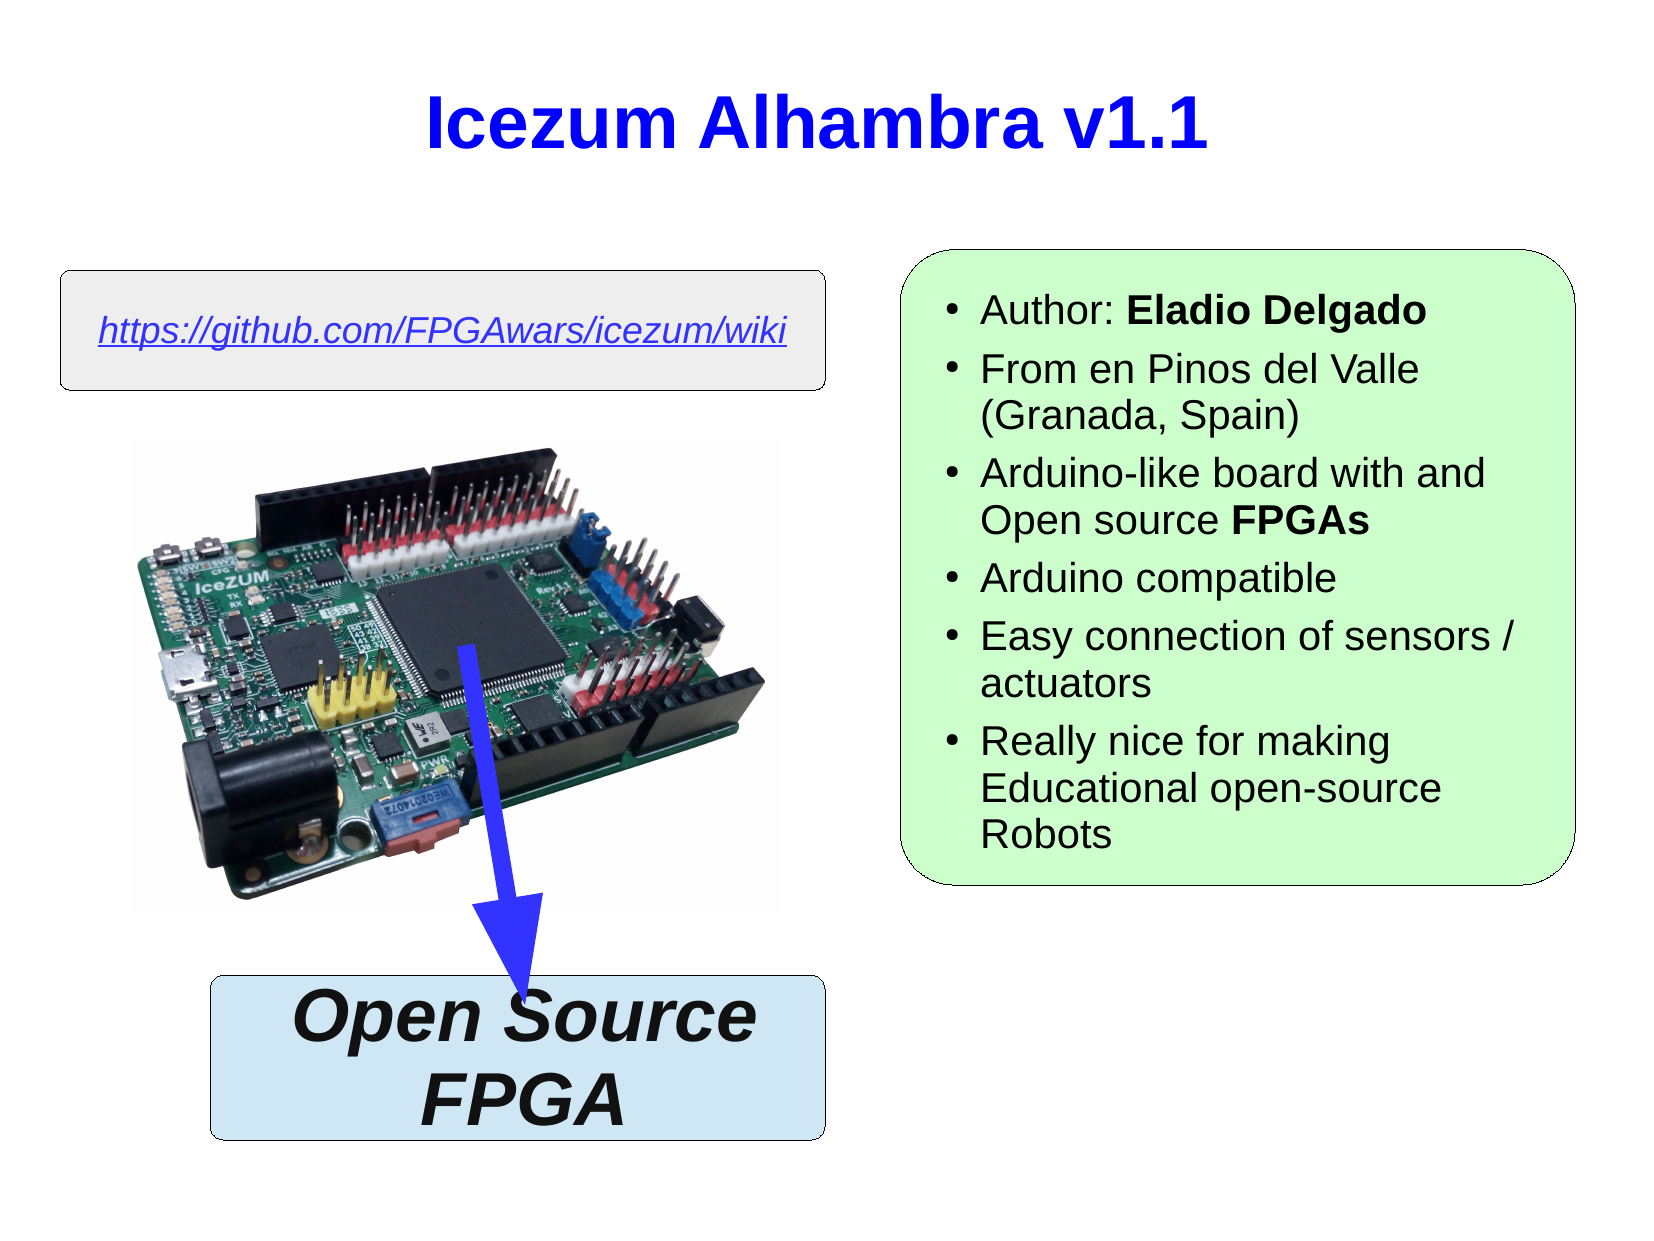

Icezum Alhambra v1.1
https://github.com/FPGAwars/icezum/wiki
Author: Eladio Delgado
From en Pinos del Valle (Granada, Spain)
Arduino-like board with and Open source FPGAs
Arduino compatible
Easy connection of sensors / actuators
Really nice for making Educational open-source Robots
Open Source FPGA